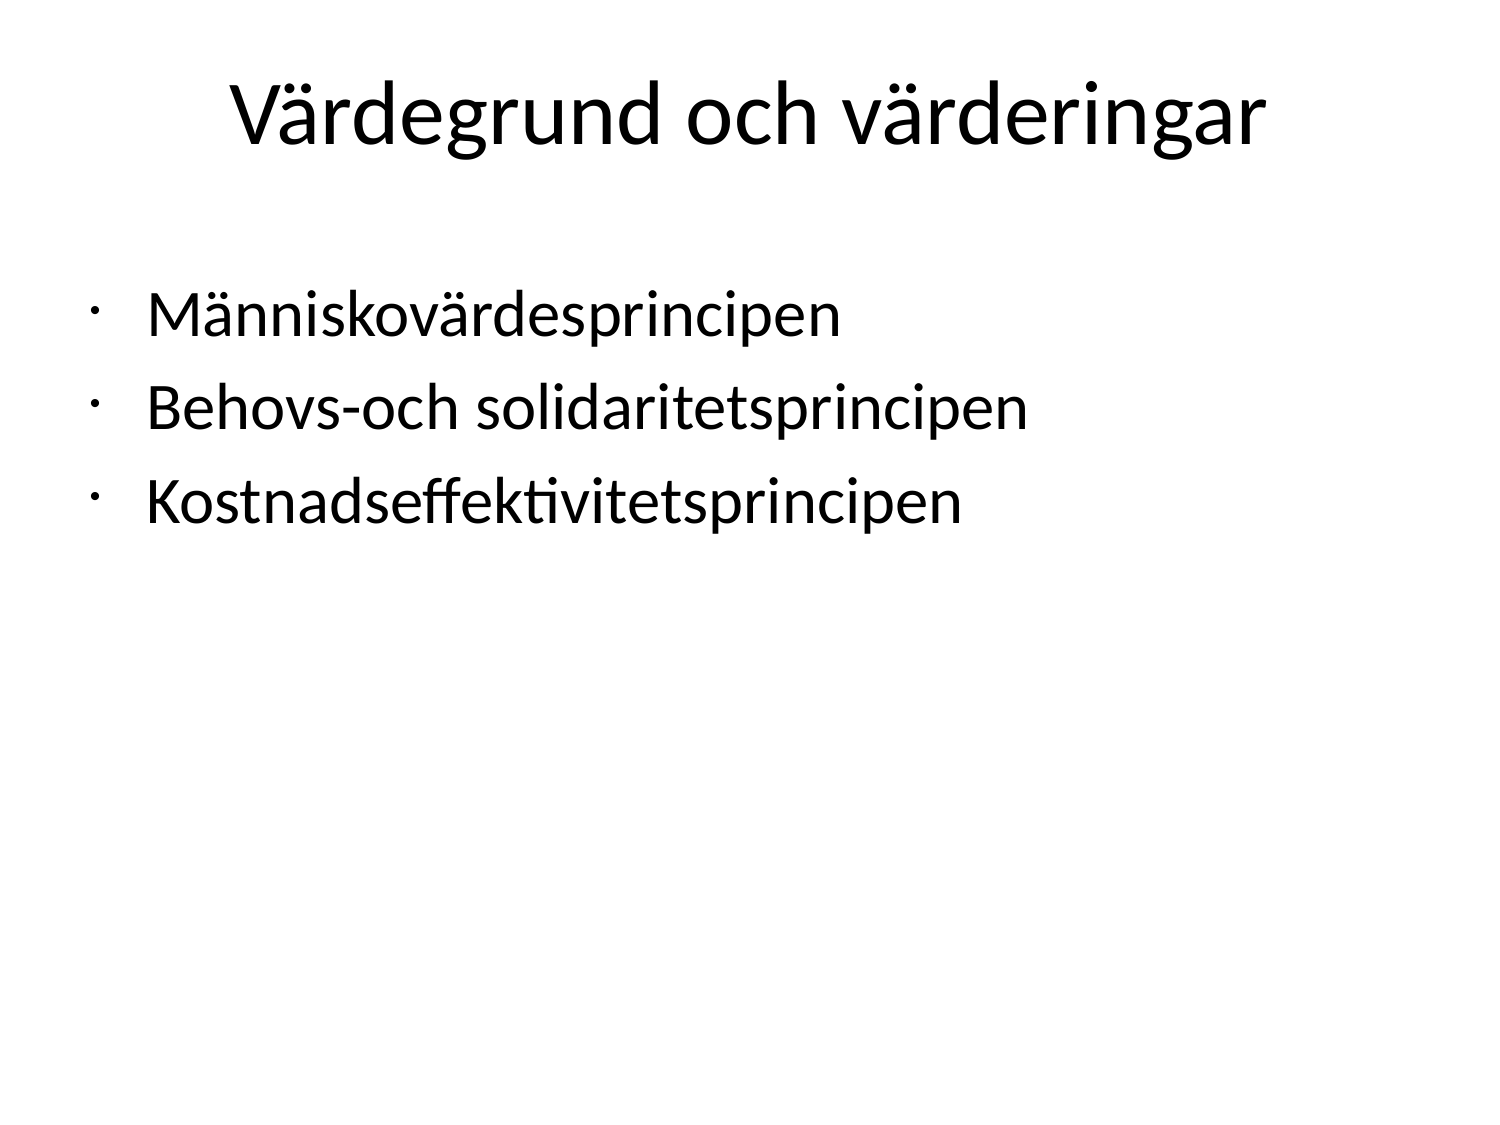

# Värdegrund och värderingar
Människovärdesprincipen
Behovs-och solidaritetsprincipen
Kostnadseffektivitetsprincipen